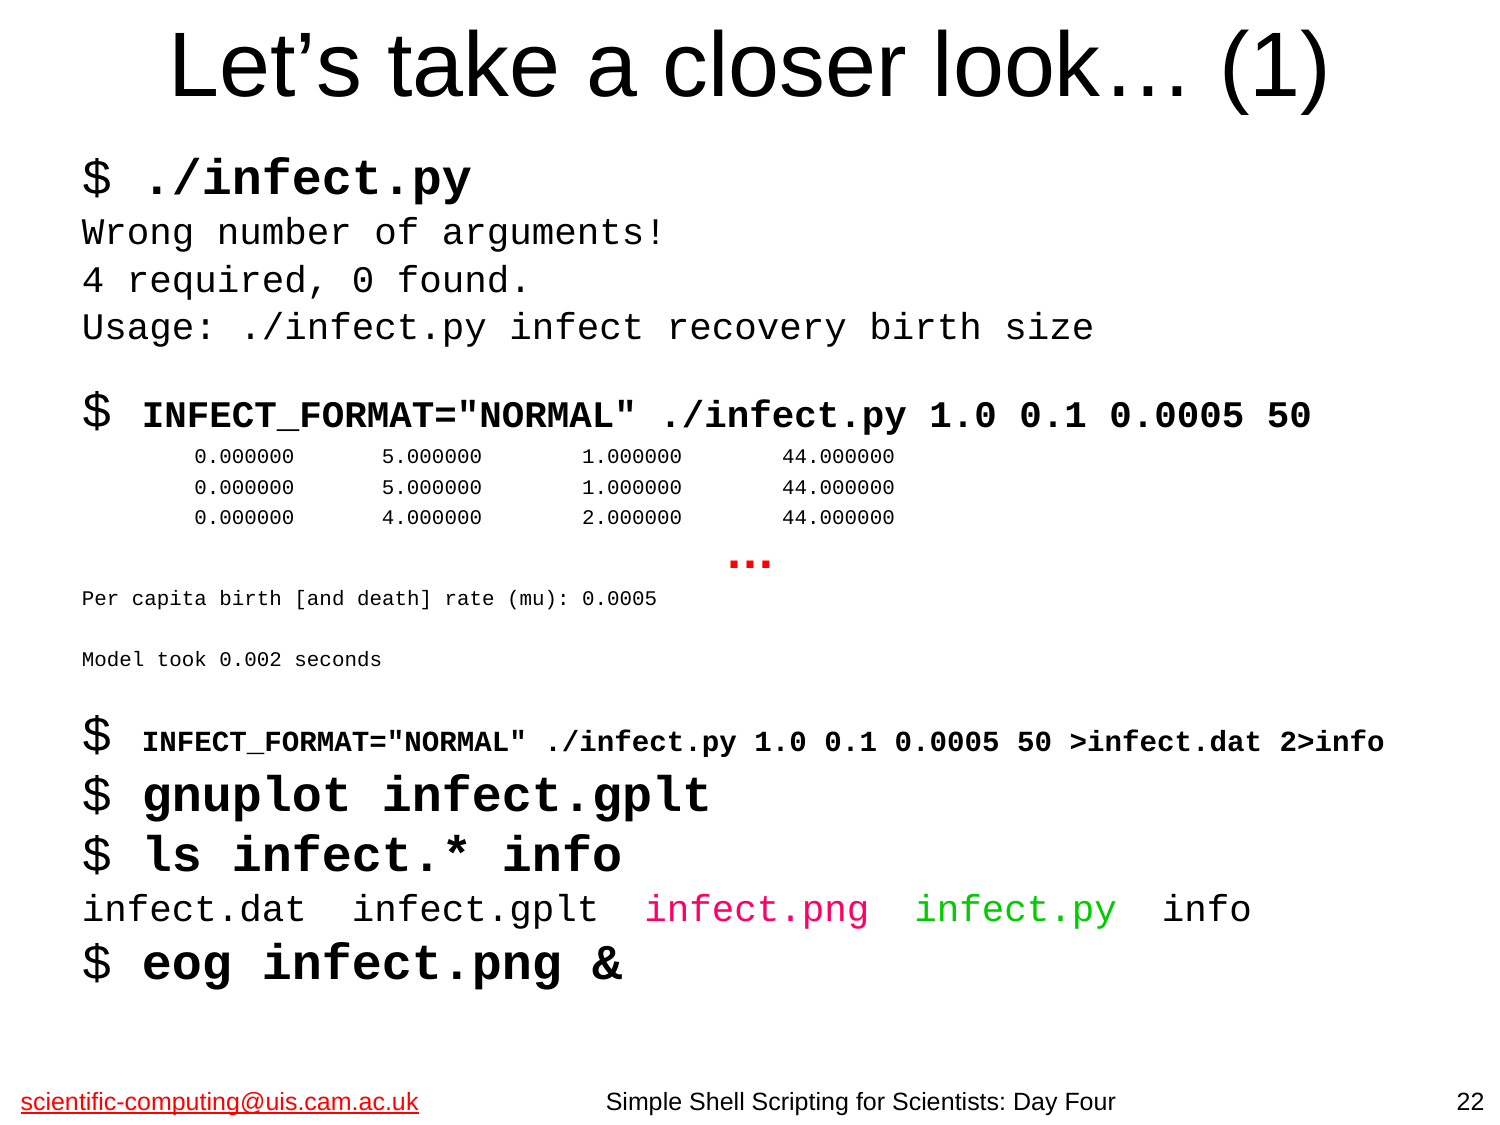

# Let’s take a closer look… (1)
$ ./infect.py
Wrong number of arguments!
4 required, 0 found.
Usage: ./infect.py infect recovery birth size
$ INFECT_FORMAT="NORMAL" ./infect.py 1.0 0.1 0.0005 50
 0.000000 5.000000 1.000000 44.000000
 0.000000 5.000000 1.000000 44.000000
 0.000000 4.000000 2.000000 44.000000
…
Per capita birth [and death] rate (mu): 0.0005
Model took 0.002 seconds
$ INFECT_FORMAT="NORMAL" ./infect.py 1.0 0.1 0.0005 50 >infect.dat 2>info
$ gnuplot infect.gplt
$ ls infect.* info
infect.dat infect.gplt infect.png infect.py info
$ eog infect.png &
escience-support@ucs.cam.ac.uk	Simple Shell Scripting for Scientists: Day One
22